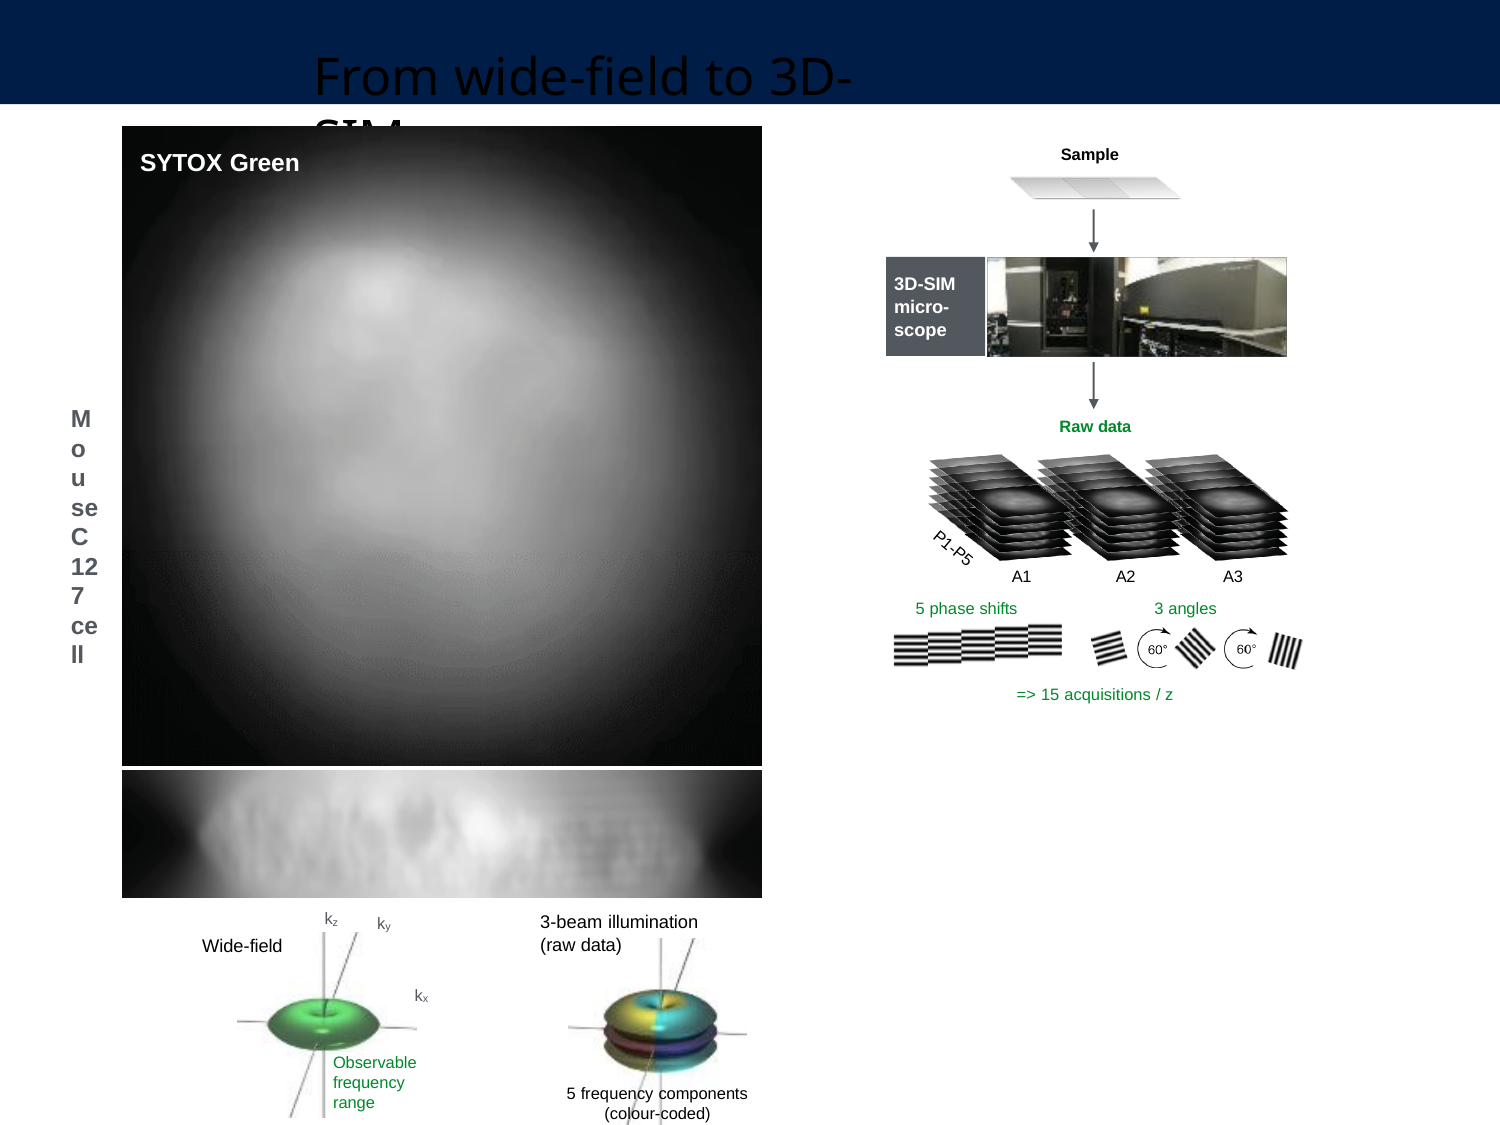

# From wide-field to 3D-SIM
Sample
SYTOX Green
3D-SIM
micro- scope
Mouse C127 cell
Raw data
P1-P5
A1
A2
A3
5 phase shifts
3 angles
=> 15 acquisitions / z
Reconstruction
Reconstructed data
kz
3-beam illumination (raw data)
ky
kz	ky
kx
Wide-field
Z1-Zxx
kx
Observable frequency range
5 frequency components (colour-coded)